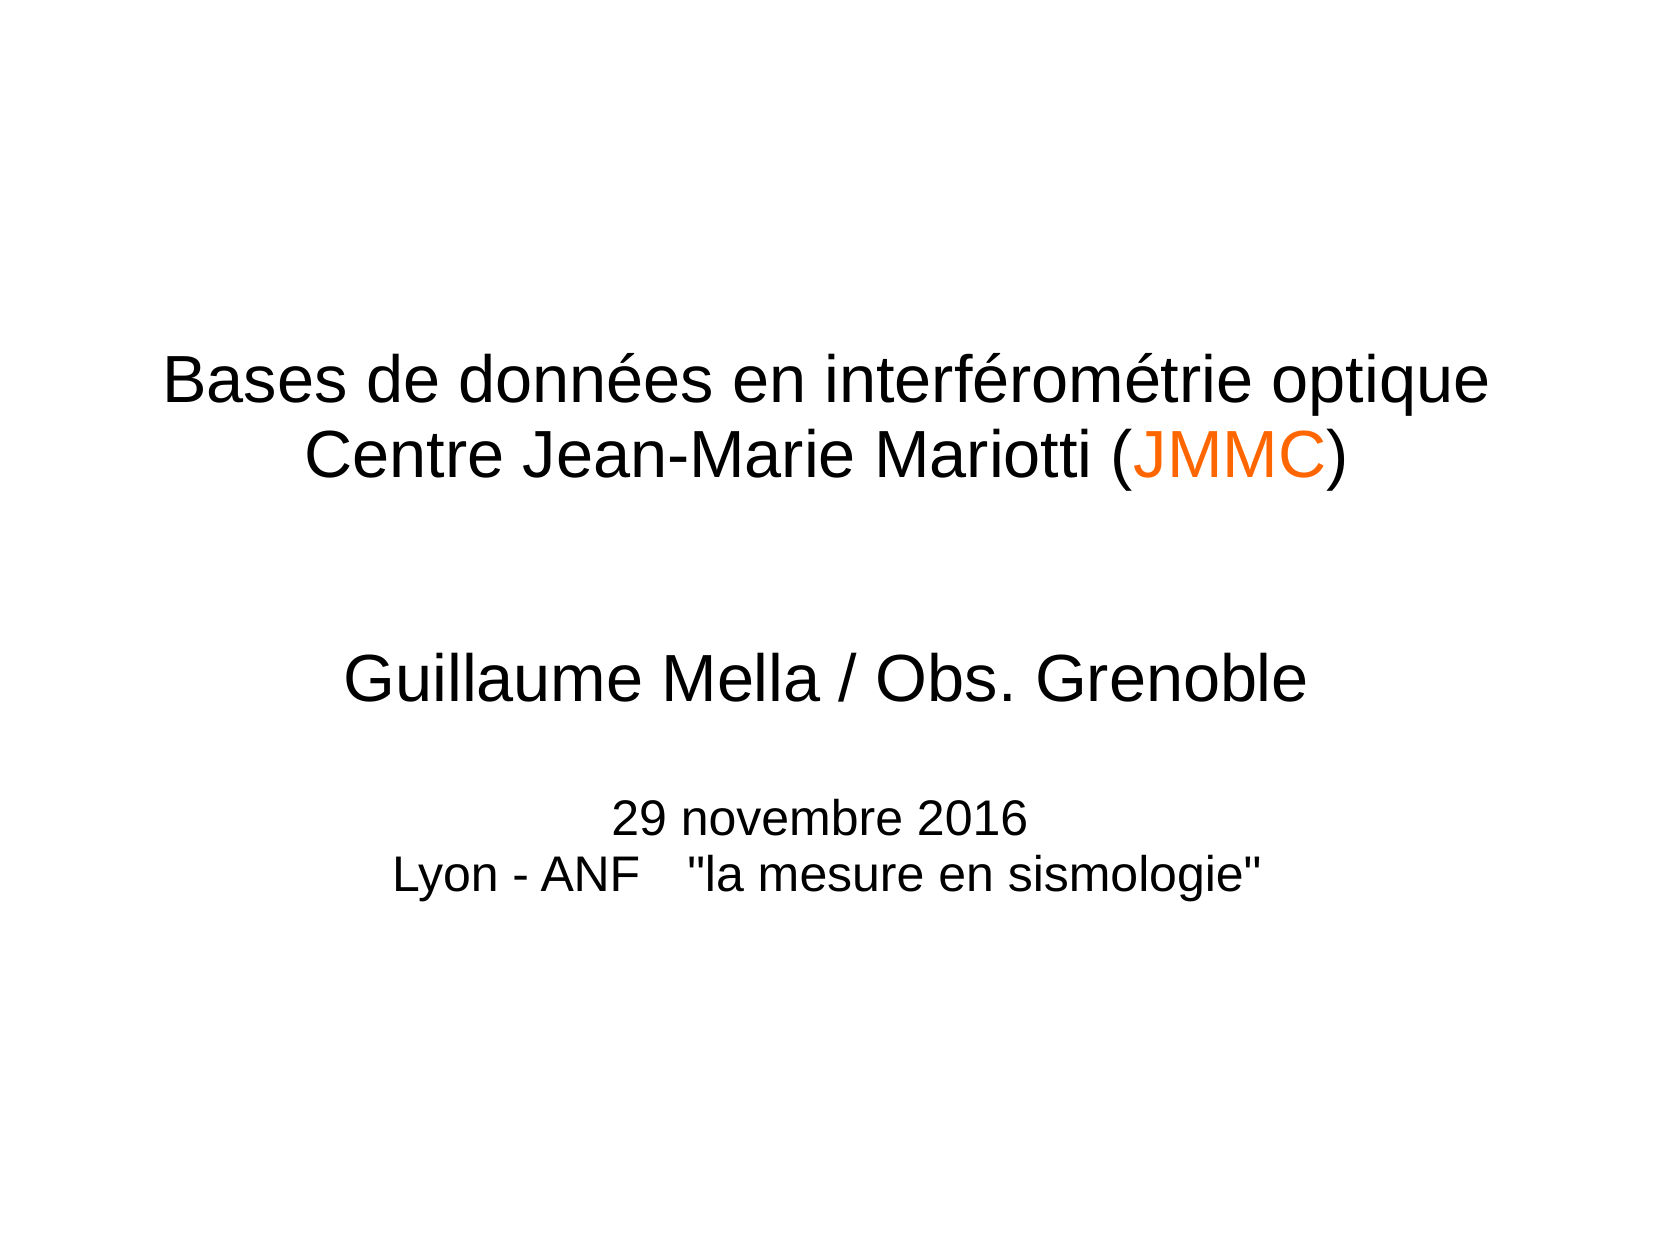

#
Bases de données en interférométrie optique
Centre Jean-Marie Mariotti (JMMC)
Guillaume Mella / Obs. Grenoble
29 novembre 2016
Lyon - ANF	"la mesure en sismologie"